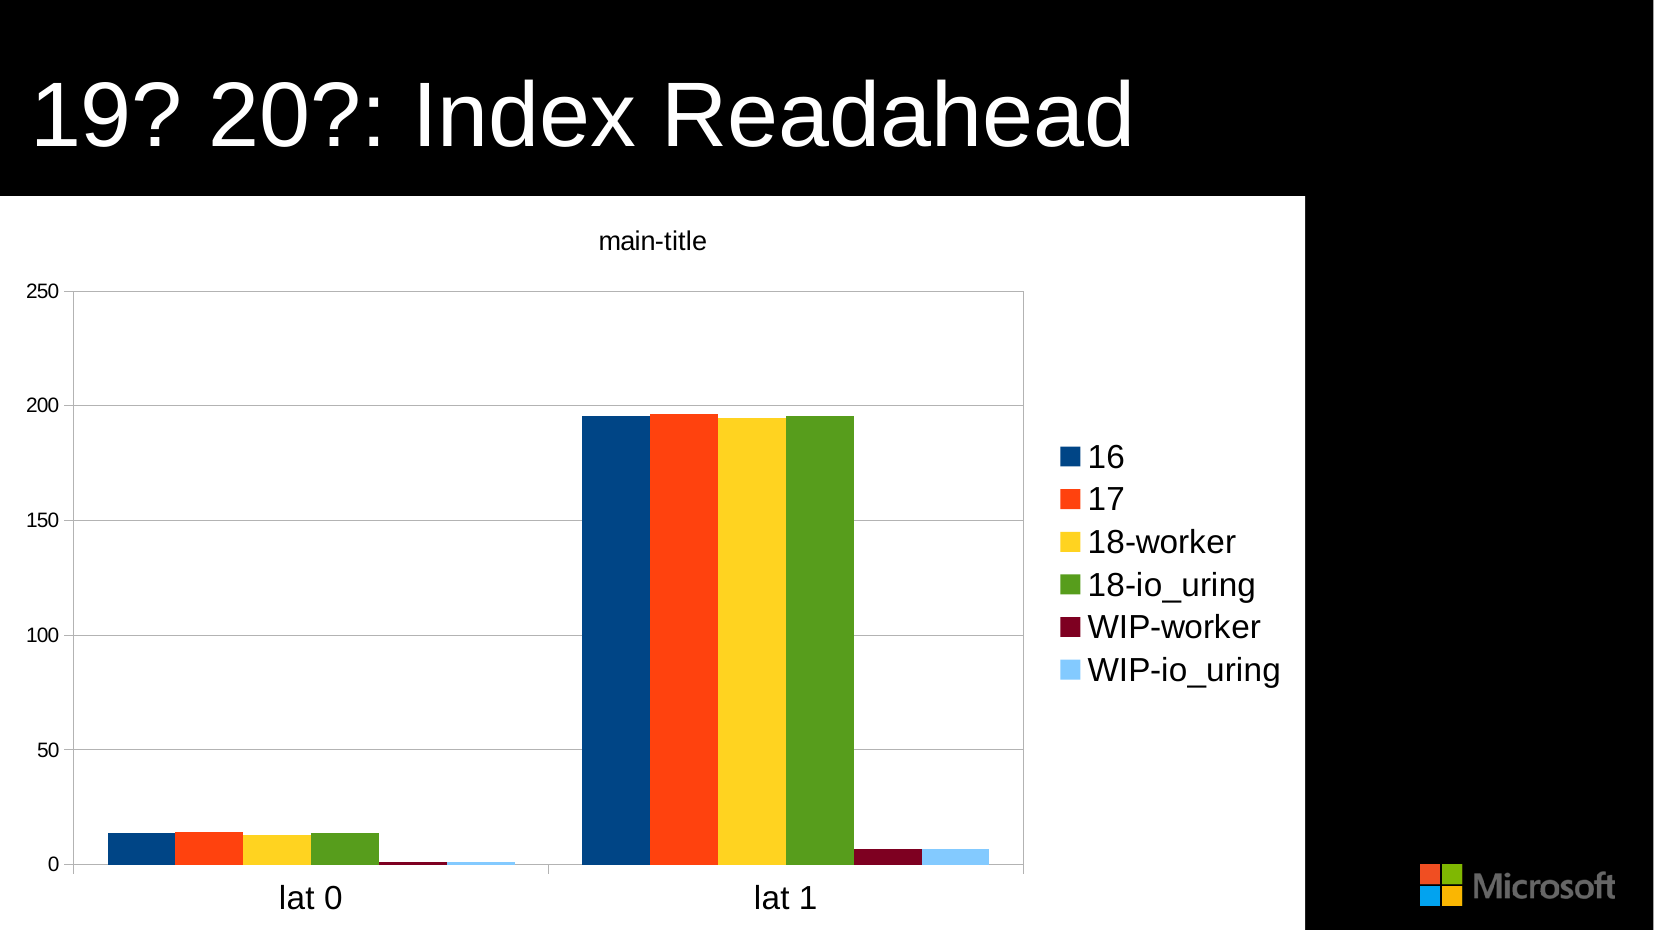

# 19? 20?: Index Readahead
### Chart: main-title
| Category | 16 | 17 | 18-worker | 18-io_uring | WIP-worker | WIP-io_uring |
|---|---|---|---|---|---|---|
| lat 0 | 13.86 | 14.07 | 13.08 | 13.9 | 1.11 | 1.25 |
| lat 1 | 195.49 | 196.31 | 194.54 | 195.38 | 6.72 | 6.65 |